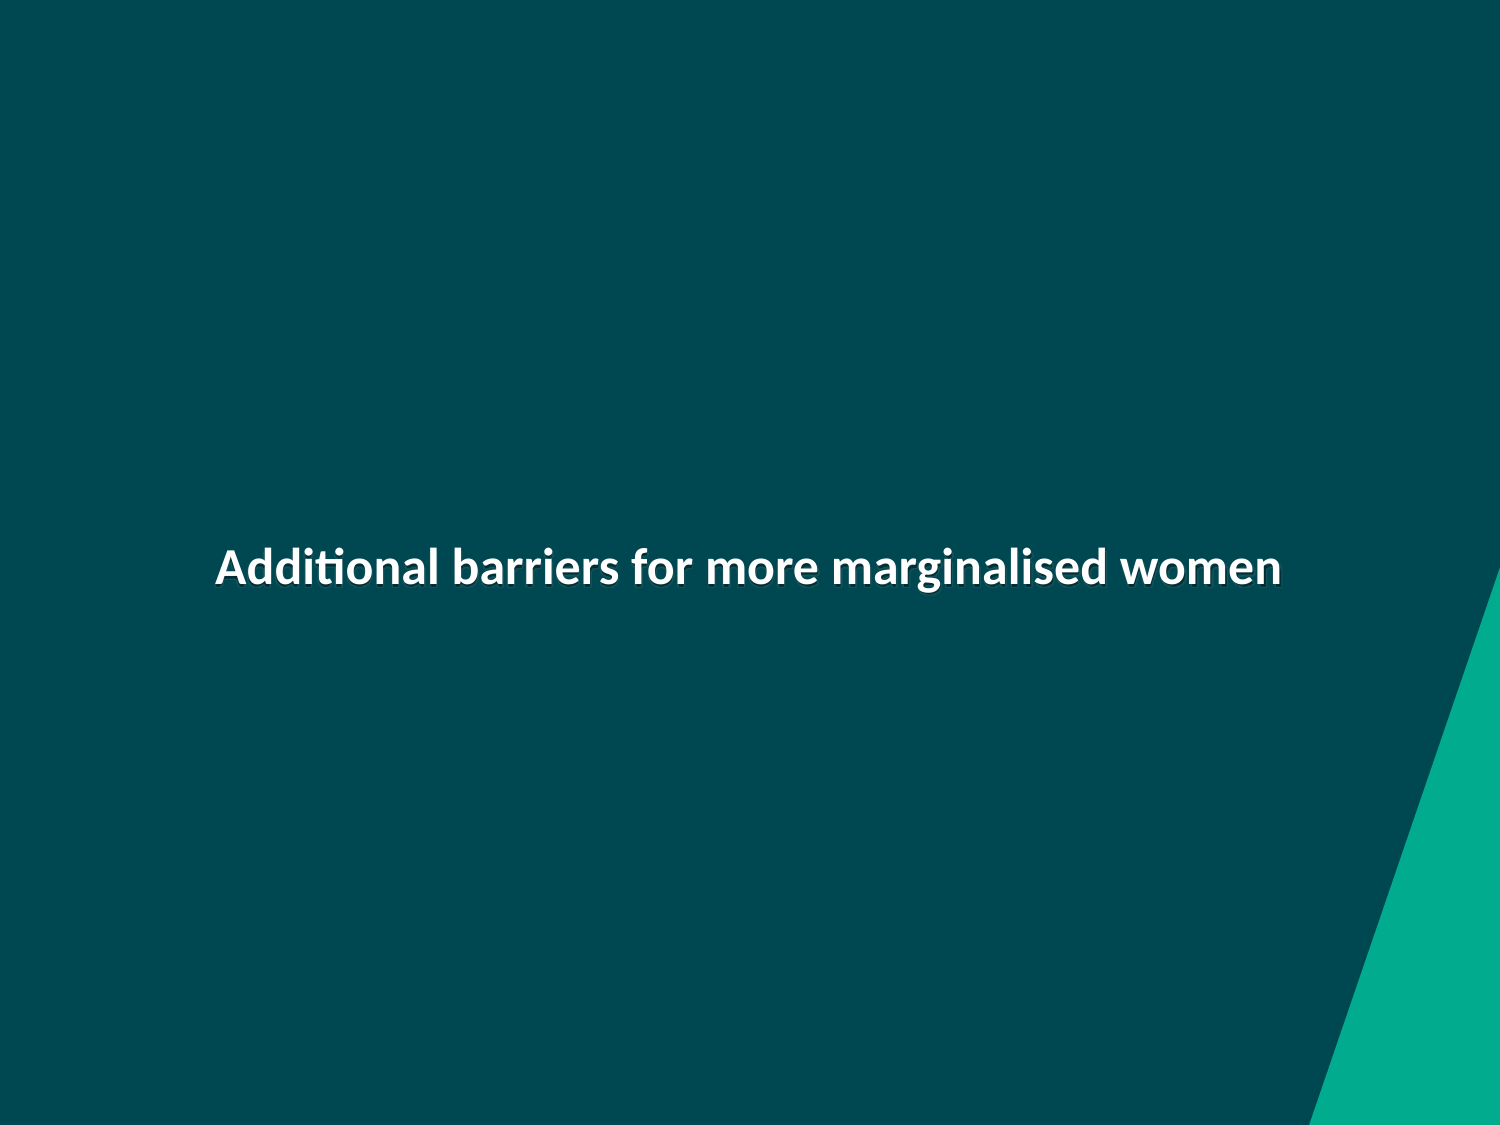

# Additional barriers for more marginalised women